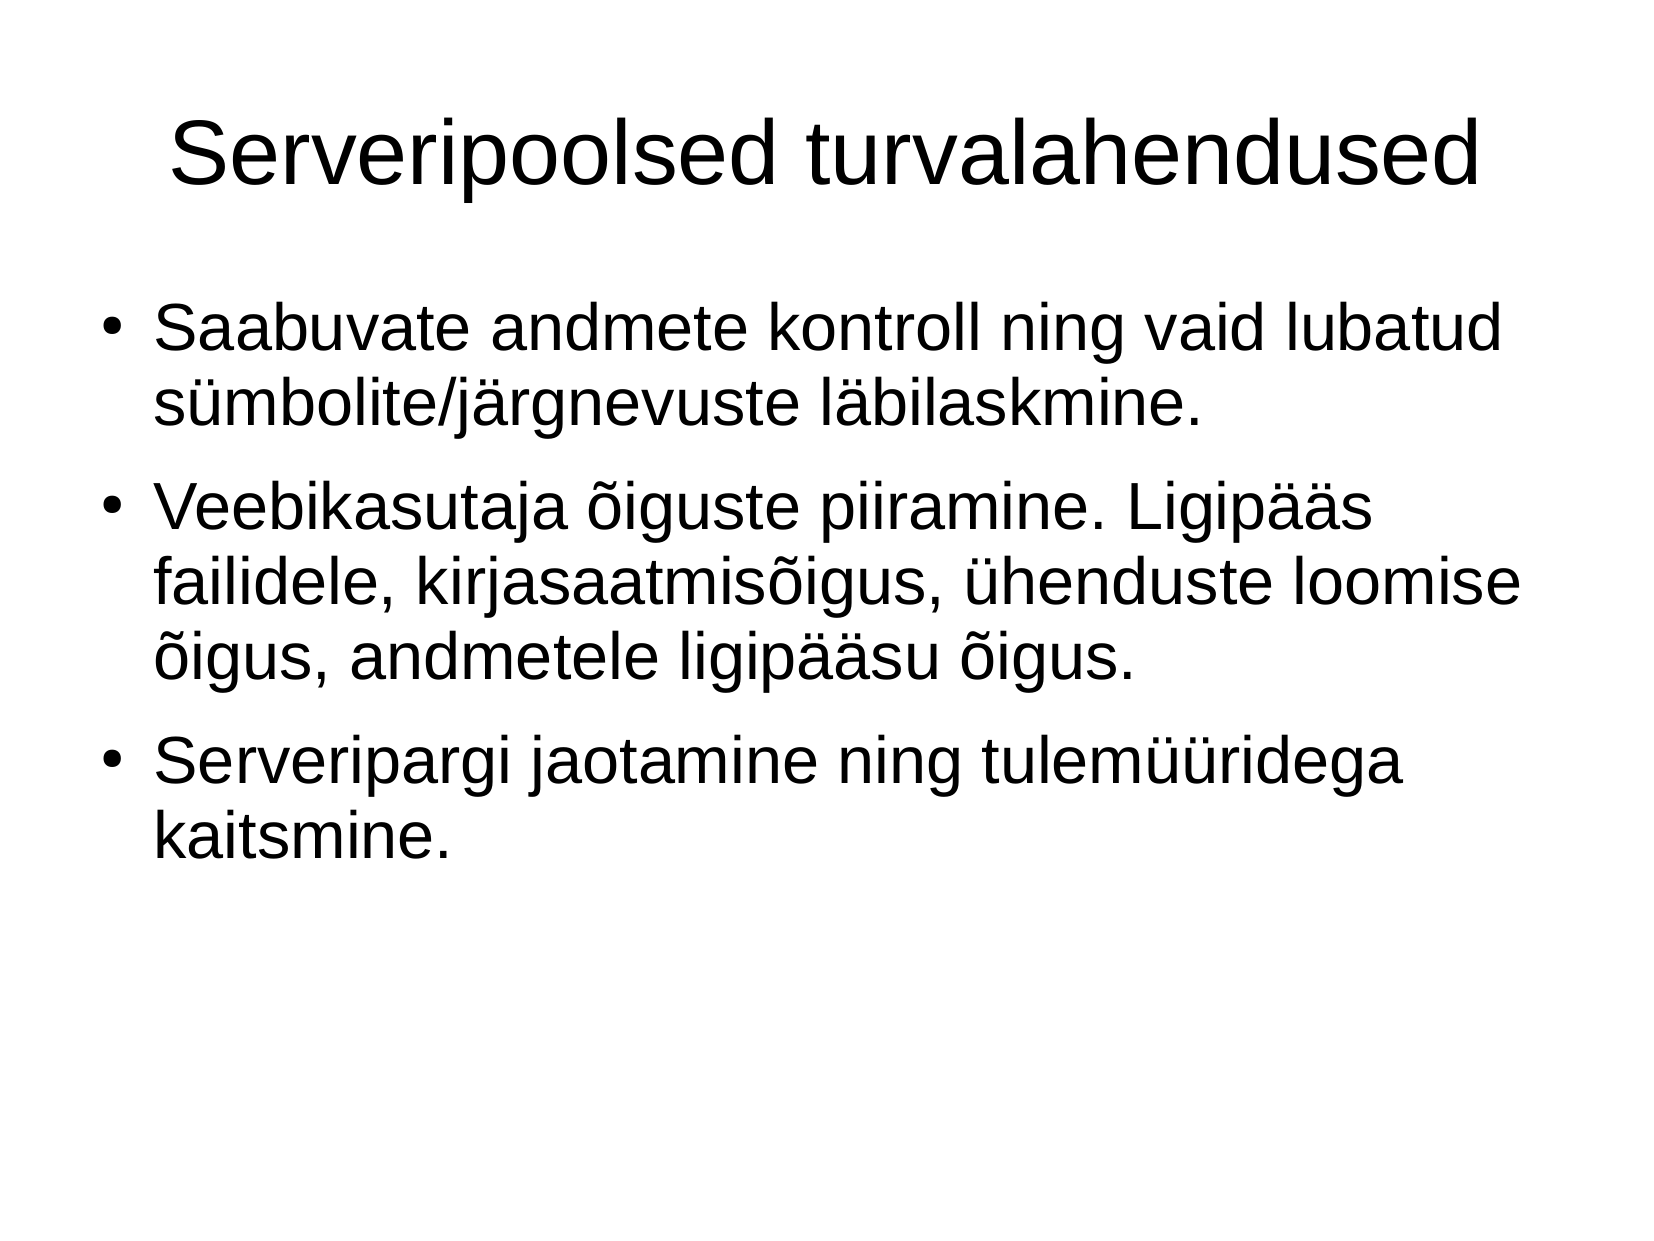

# Serveripoolsed turvalahendused
Saabuvate andmete kontroll ning vaid lubatud sümbolite/järgnevuste läbilaskmine.
Veebikasutaja õiguste piiramine. Ligipääs failidele, kirjasaatmisõigus, ühenduste loomise õigus, andmetele ligipääsu õigus.
Serveripargi jaotamine ning tulemüüridega kaitsmine.